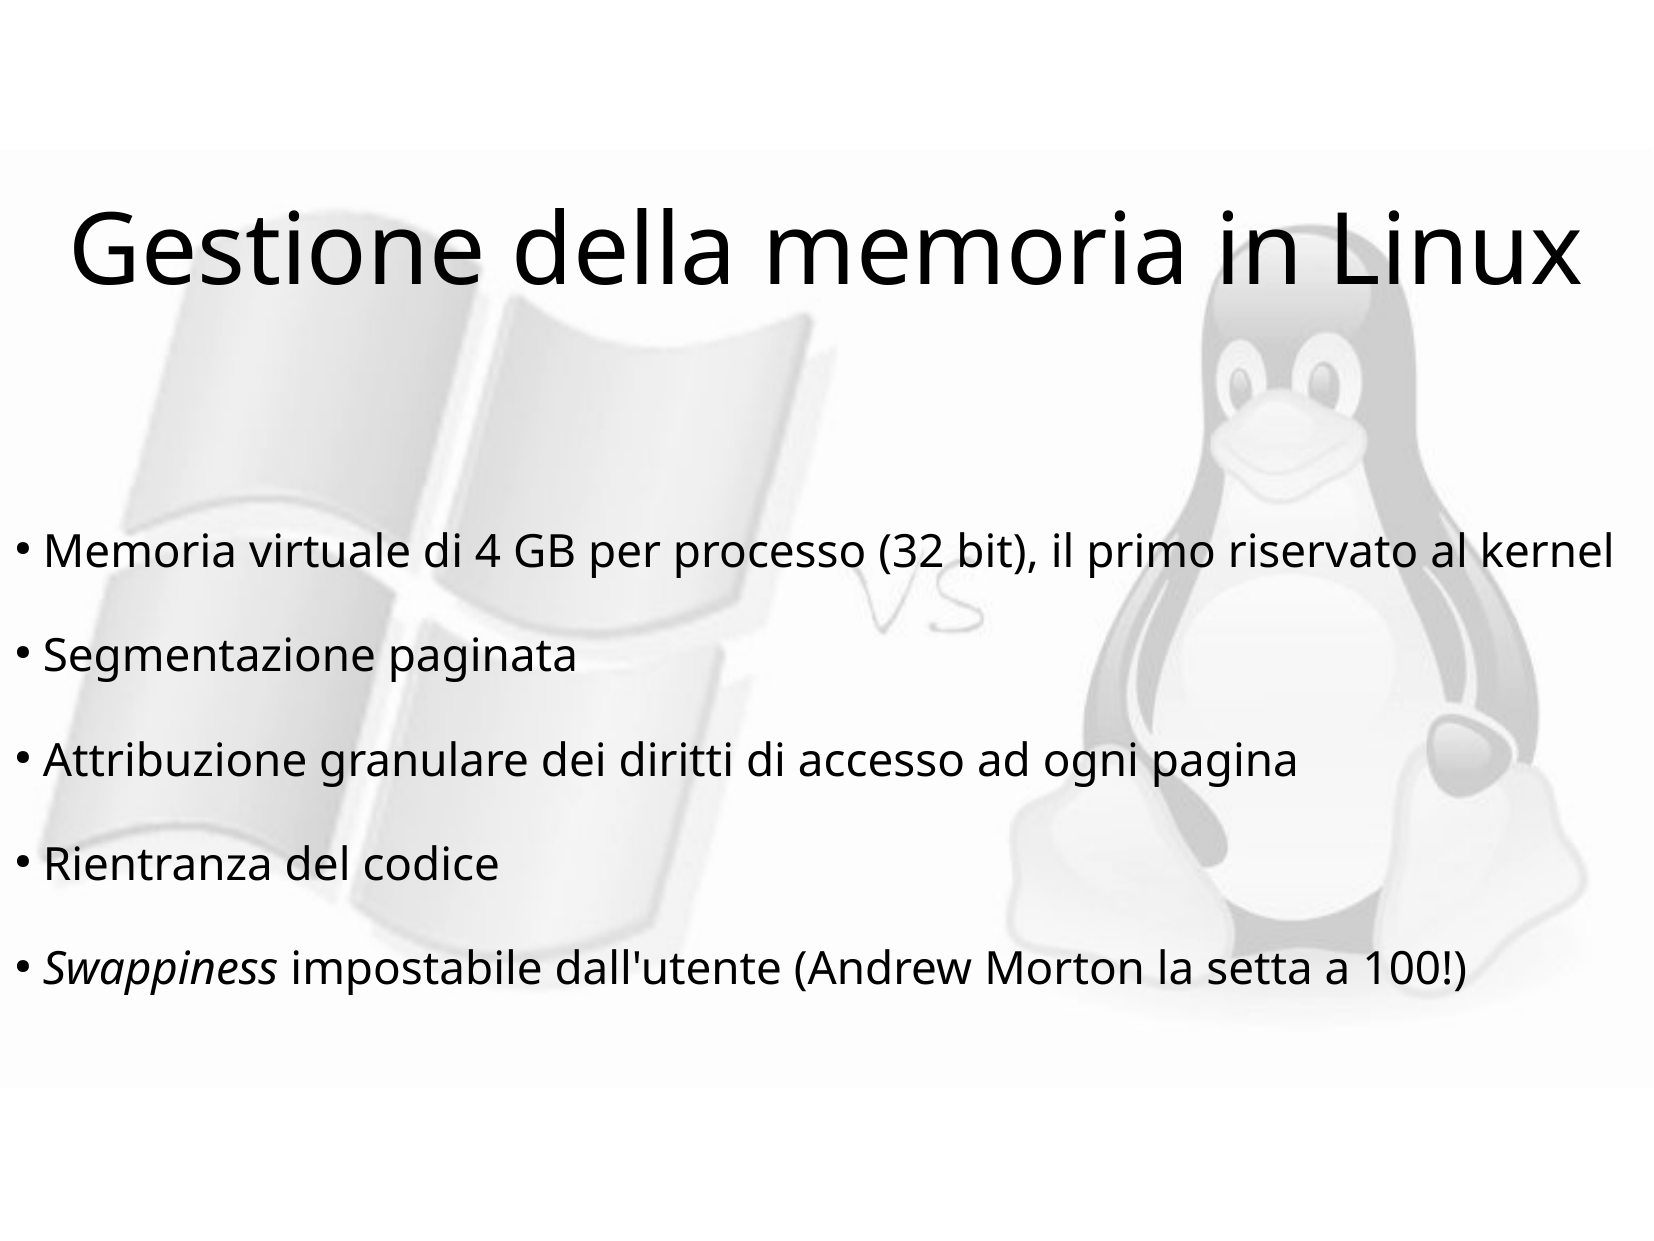

Gestione della memoria in Linux
 Memoria virtuale di 4 GB per processo (32 bit), il primo riservato al kernel
 Segmentazione paginata
 Attribuzione granulare dei diritti di accesso ad ogni pagina
 Rientranza del codice
 Swappiness impostabile dall'utente (Andrew Morton la setta a 100!)